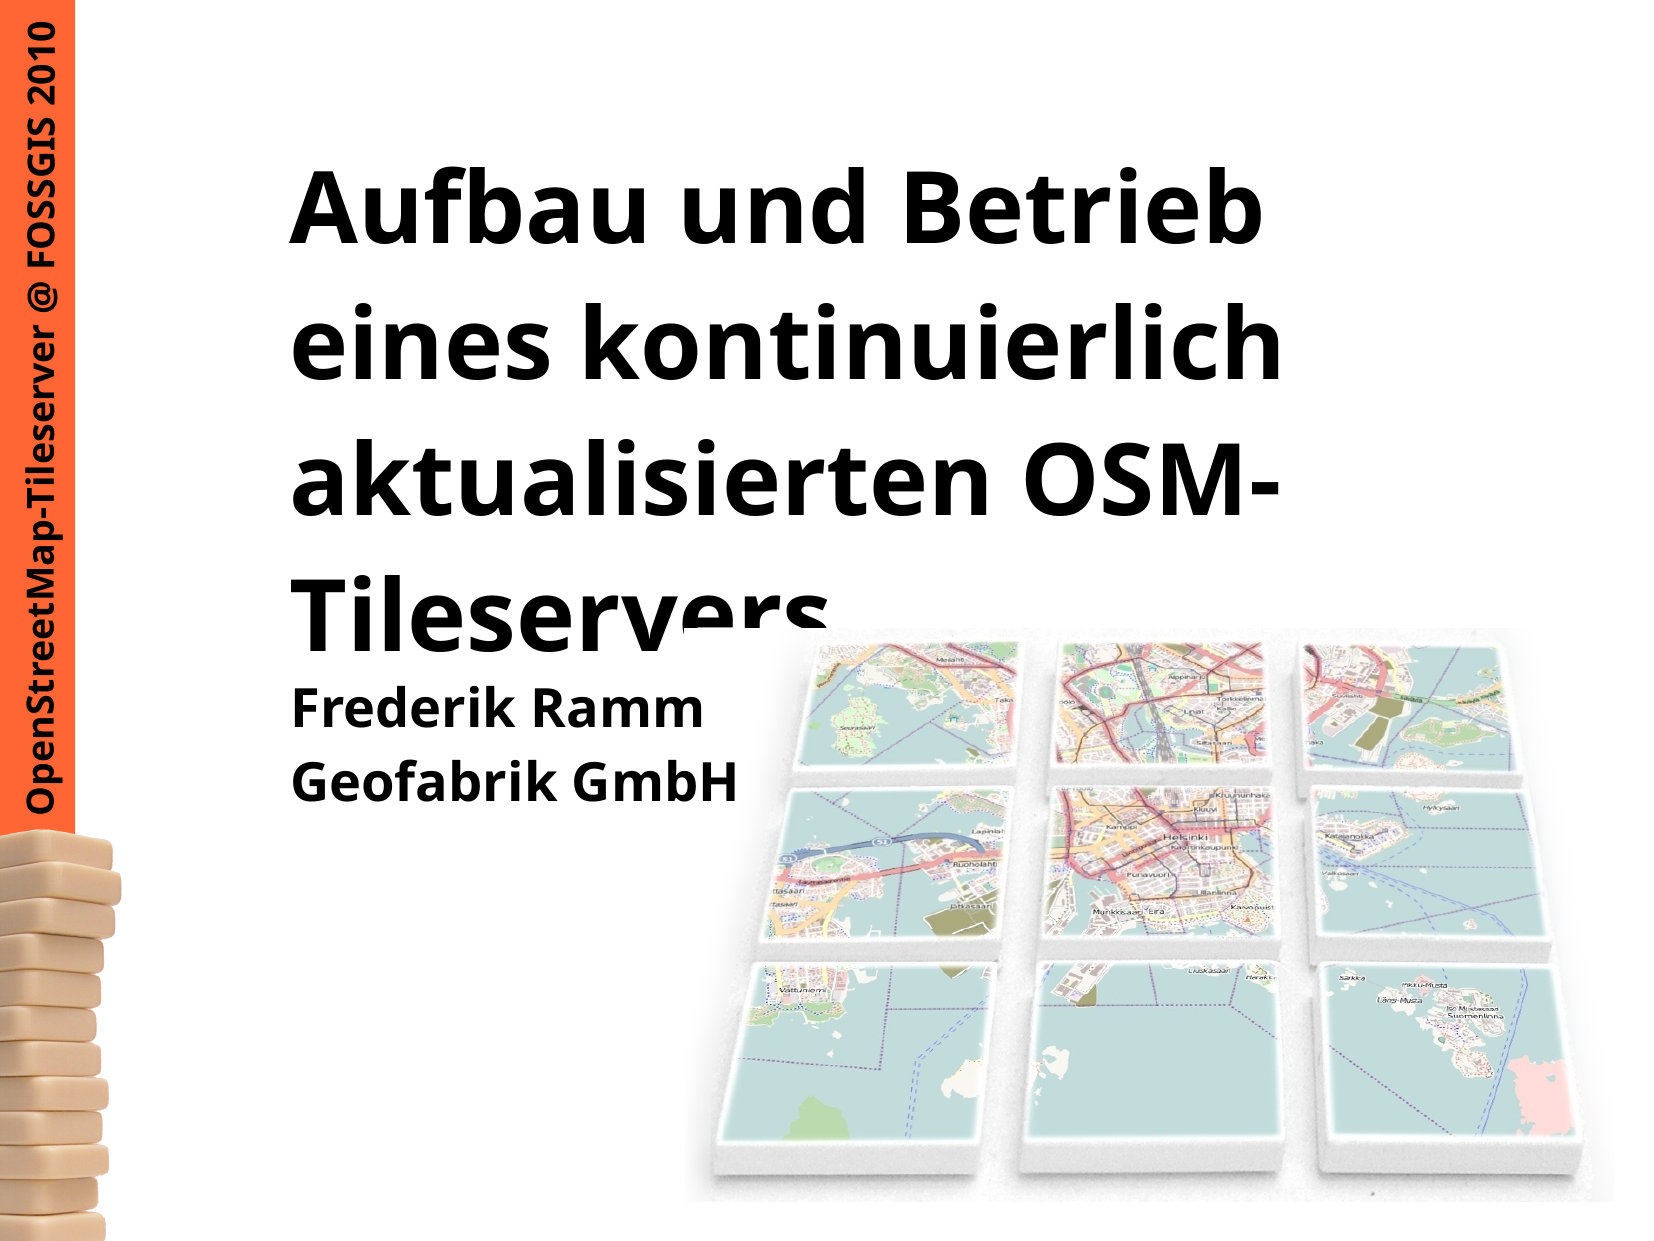

Aufbau und Betrieb eines kontinuierlich aktualisierten OSM-Tileservers
Frederik Ramm
Geofabrik GmbH